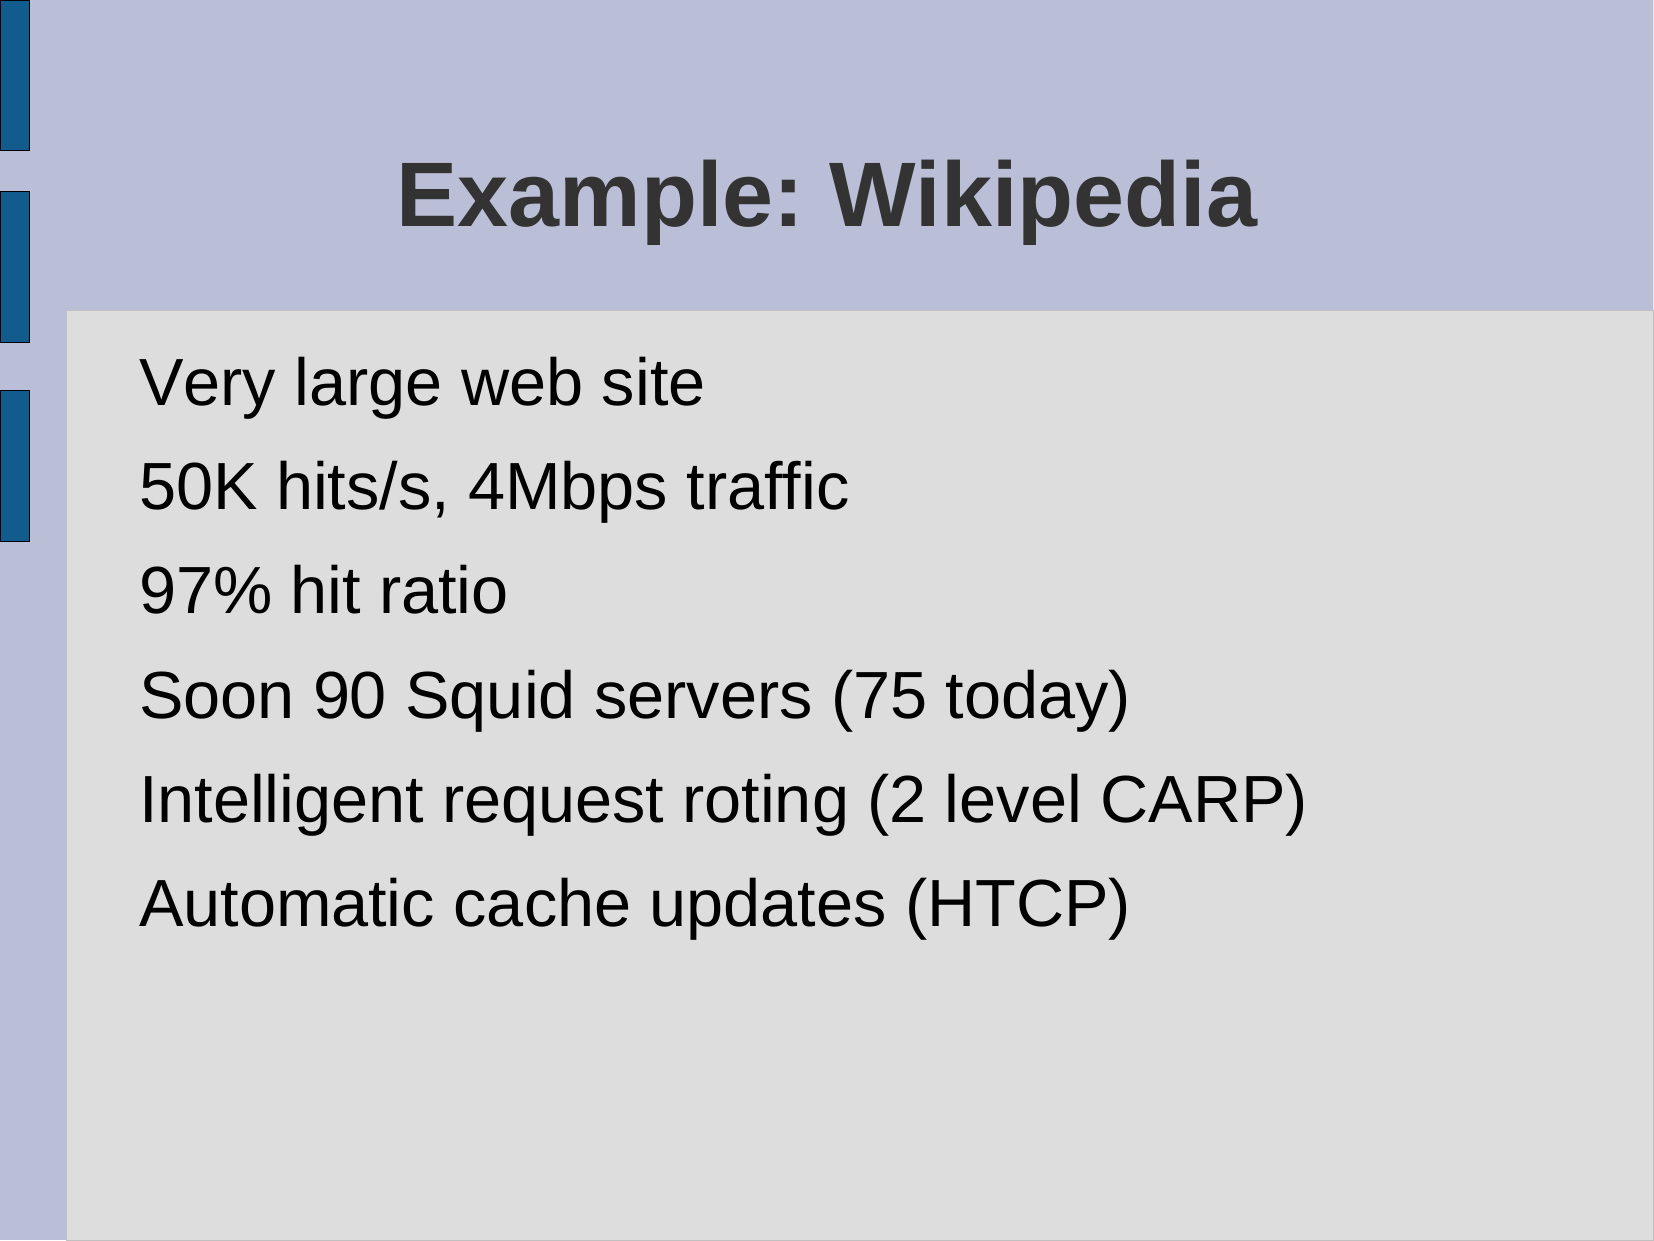

# Example: Wikipedia
Very large web site
50K hits/s, 4Mbps traffic
97% hit ratio
Soon 90 Squid servers (75 today)
Intelligent request roting (2 level CARP)
Automatic cache updates (HTCP)